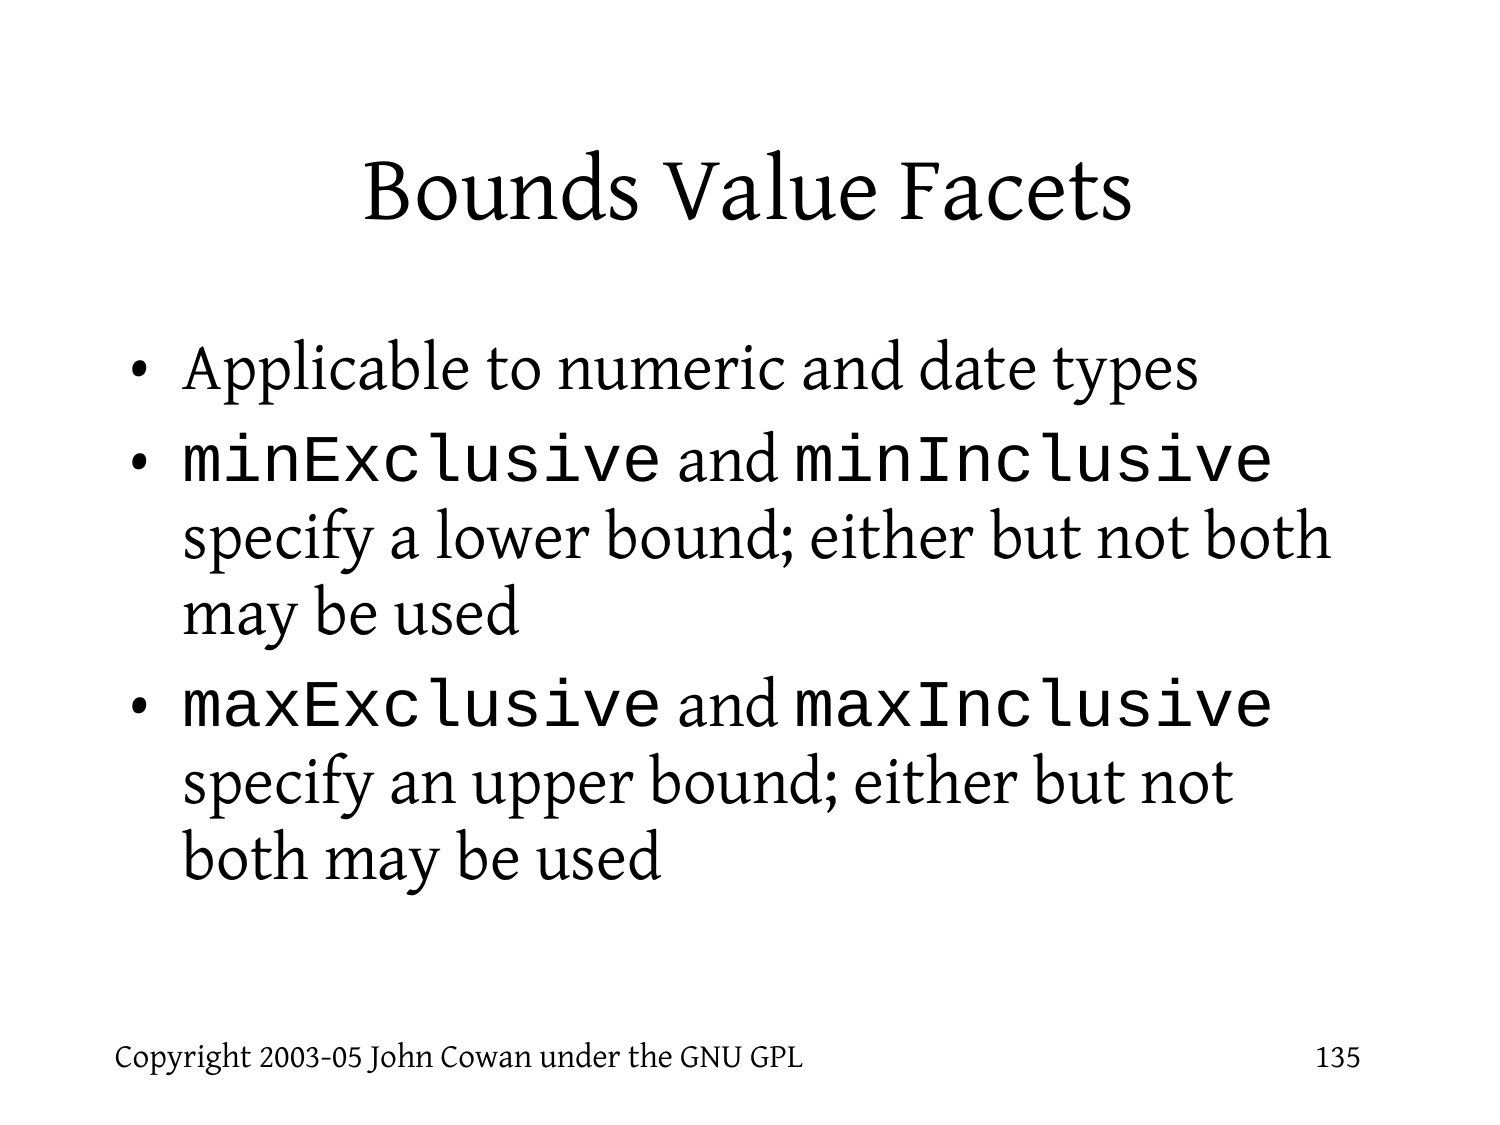

# Bounds Value Facets
Applicable to numeric and date types
minExclusive and minInclusive specify a lower bound; either but not both may be used
maxExclusive and maxInclusive specify an upper bound; either but not both may be used